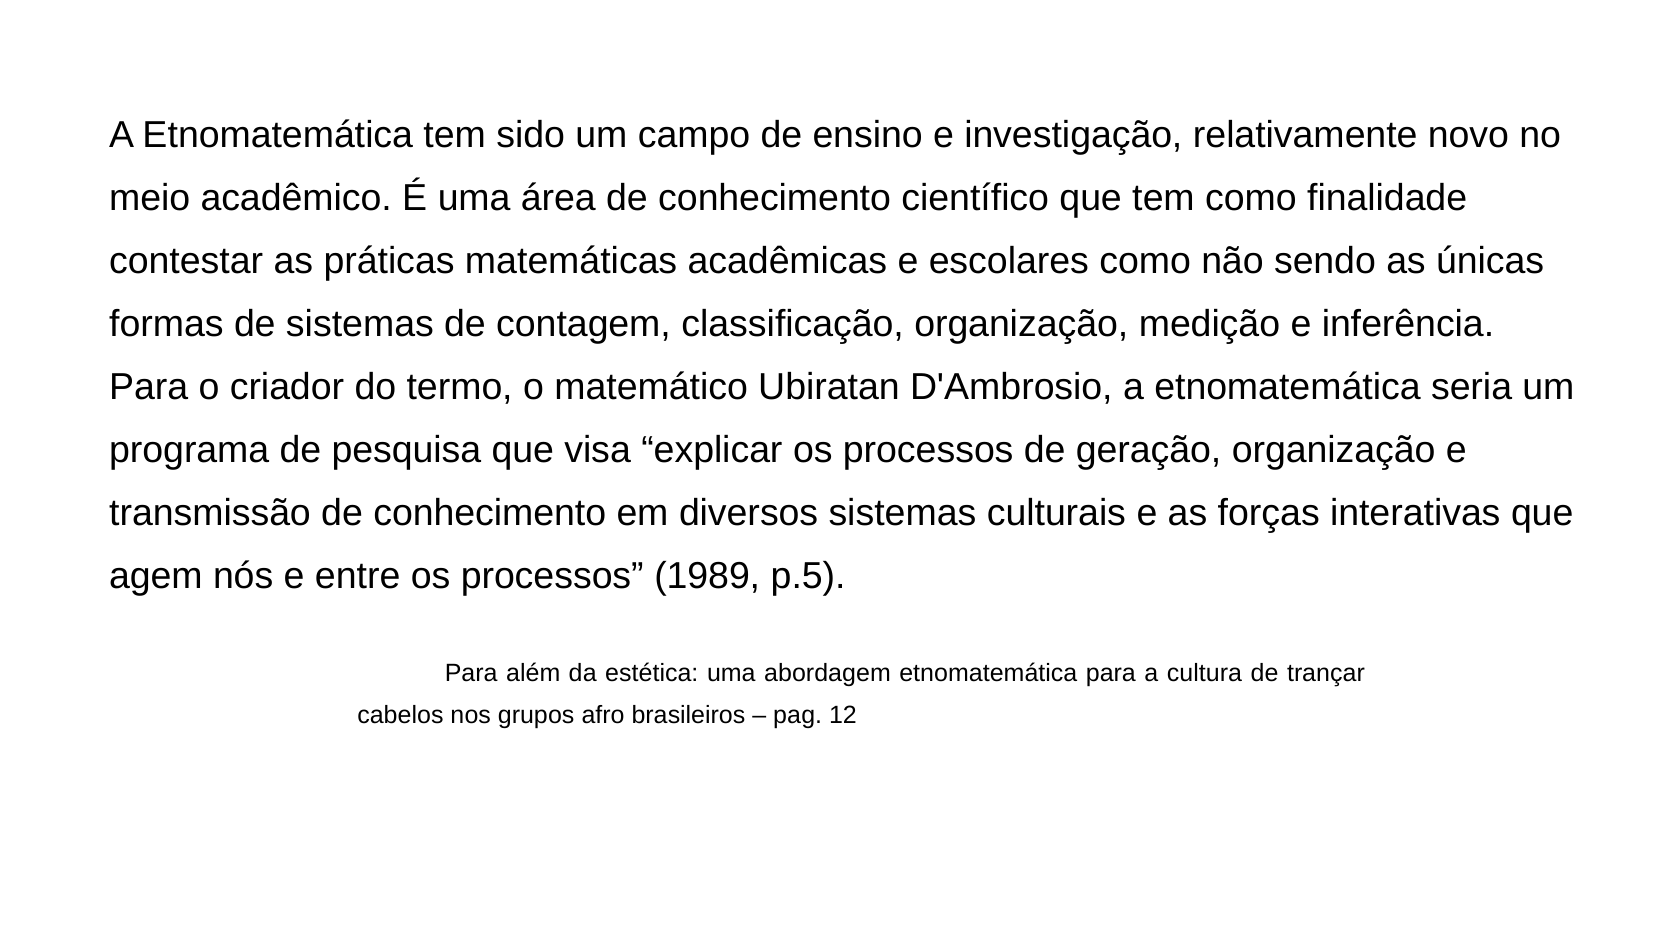

A Etnomatemática tem sido um campo de ensino e investigação, relativamente novo no
meio acadêmico. É uma área de conhecimento científico que tem como finalidade contestar as práticas matemáticas acadêmicas e escolares como não sendo as únicas formas de sistemas de contagem, classificação, organização, medição e inferência. Para o criador do termo, o matemático Ubiratan D'Ambrosio, a etnomatemática seria um programa de pesquisa que visa “explicar os processos de geração, organização e transmissão de conhecimento em diversos sistemas culturais e as forças interativas que agem nós e entre os processos” (1989, p.5).
Para além da estética: uma abordagem etnomatemática para a cultura de trançar cabelos nos grupos afro brasileiros – pag. 12